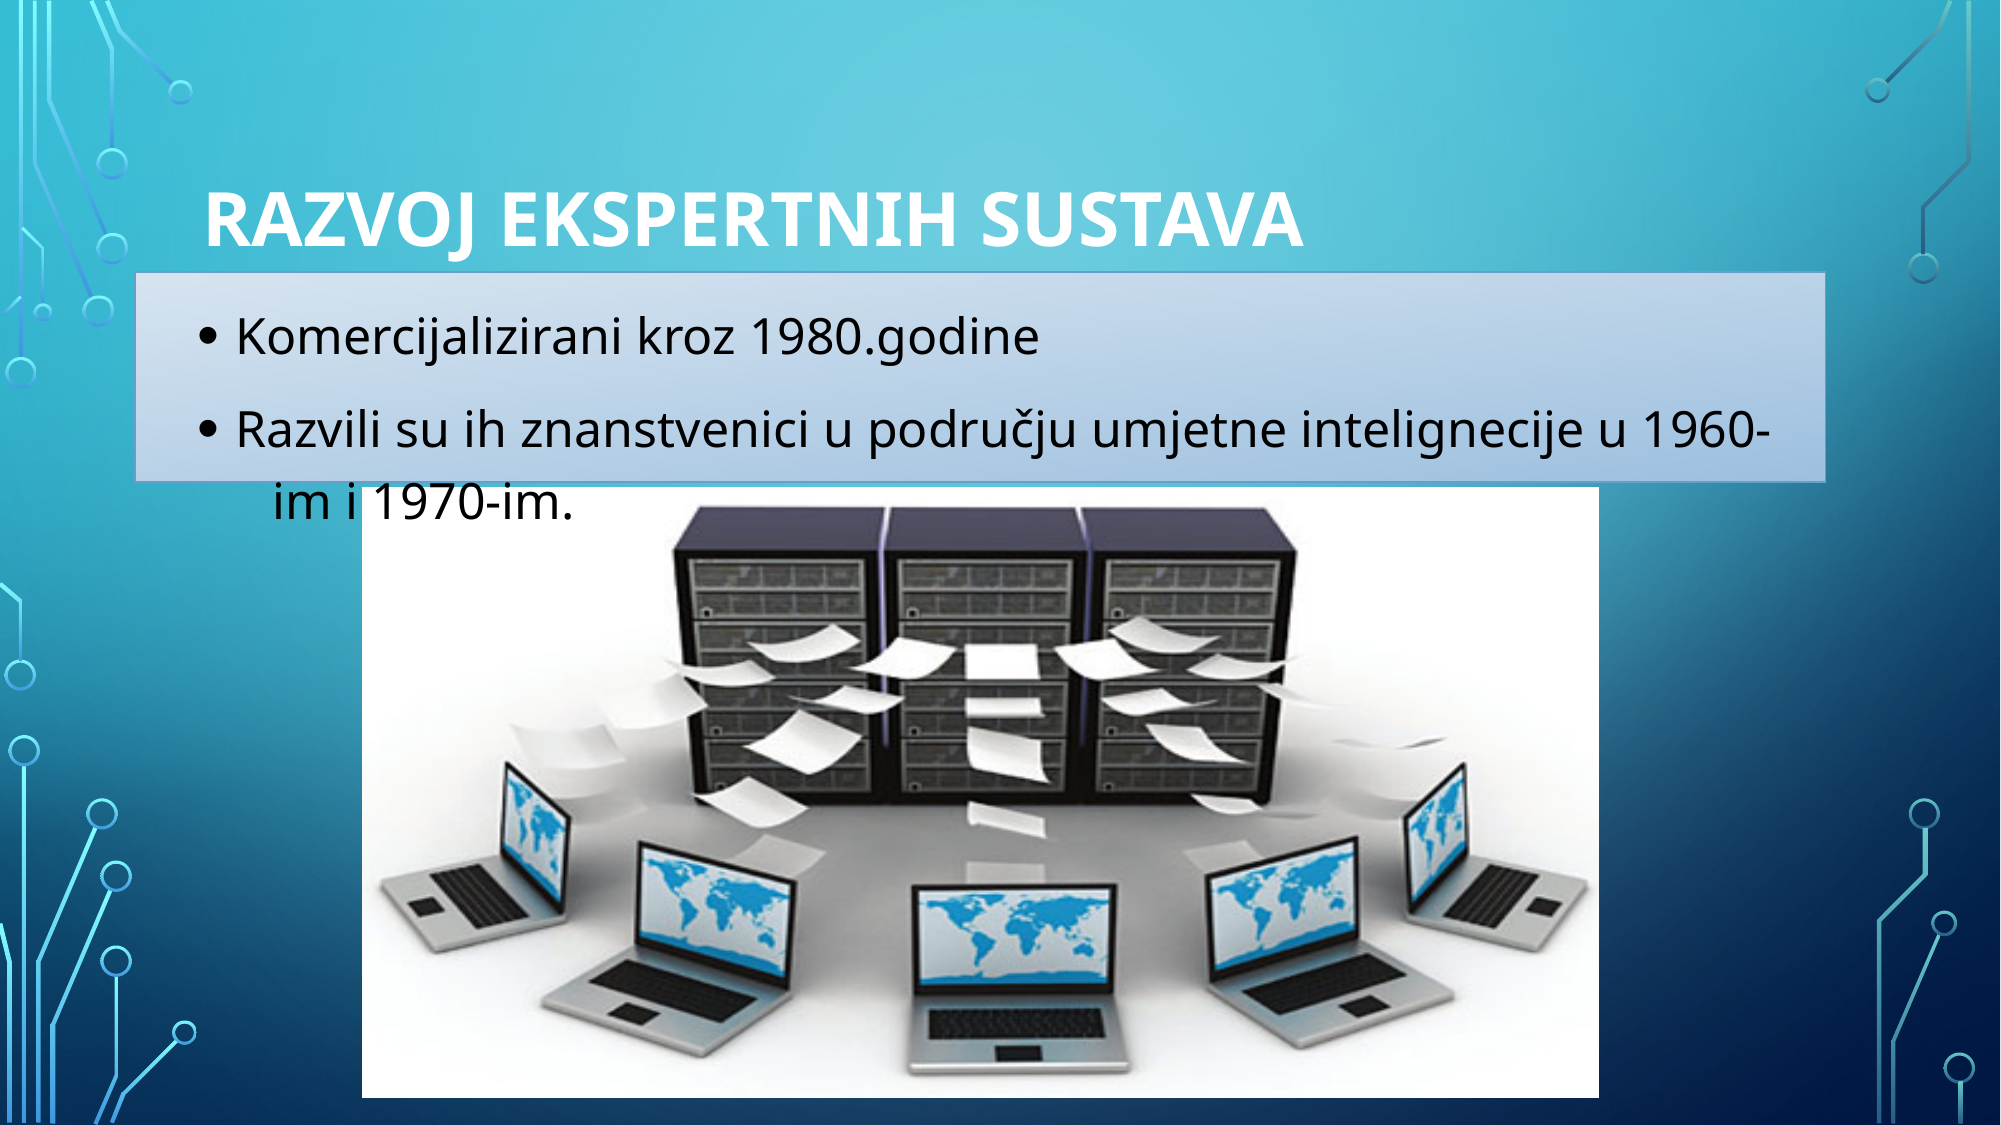

# RAZVOJ EKSPERTNIH SUSTAVA
Komercijalizirani kroz 1980.godine
Razvili su ih znanstvenici u području umjetne intelignecije u 1960-im i 1970-im.